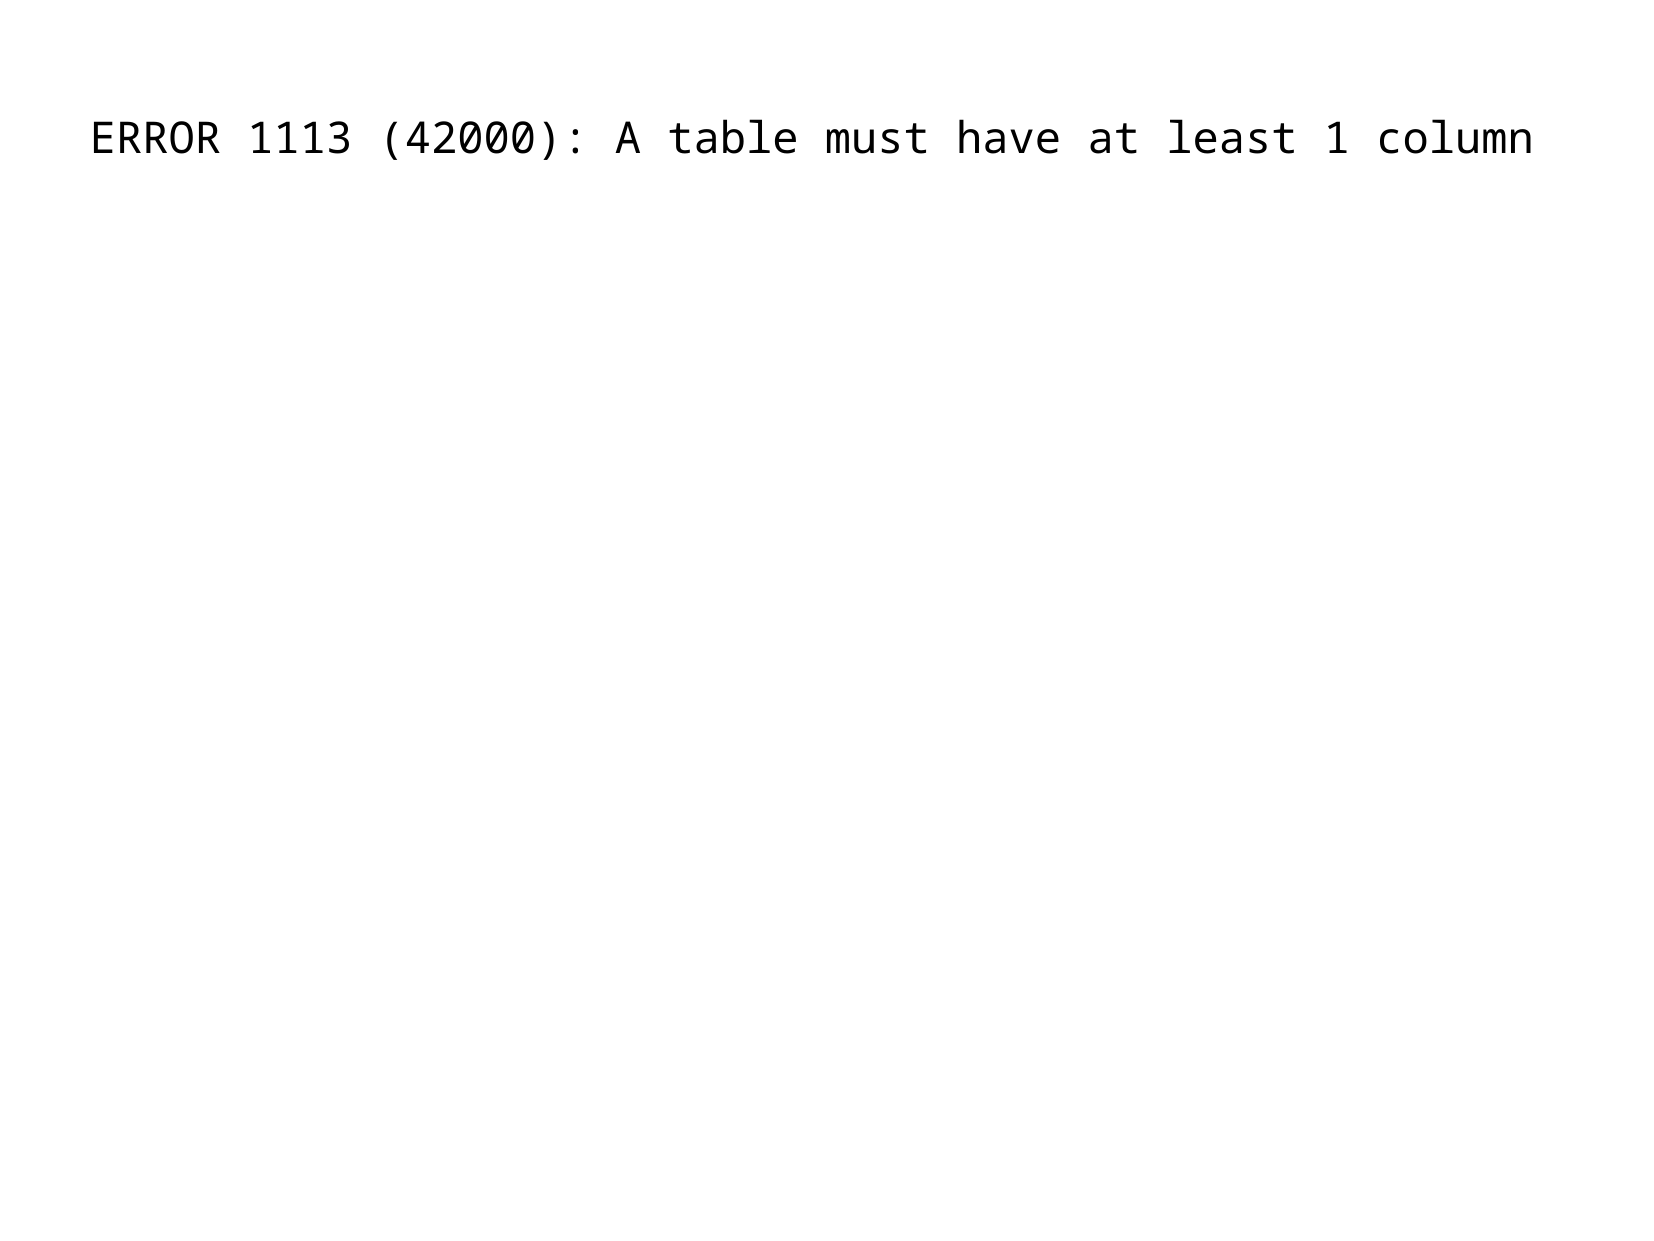

ERROR 1113 (42000): A table must have at least 1 column